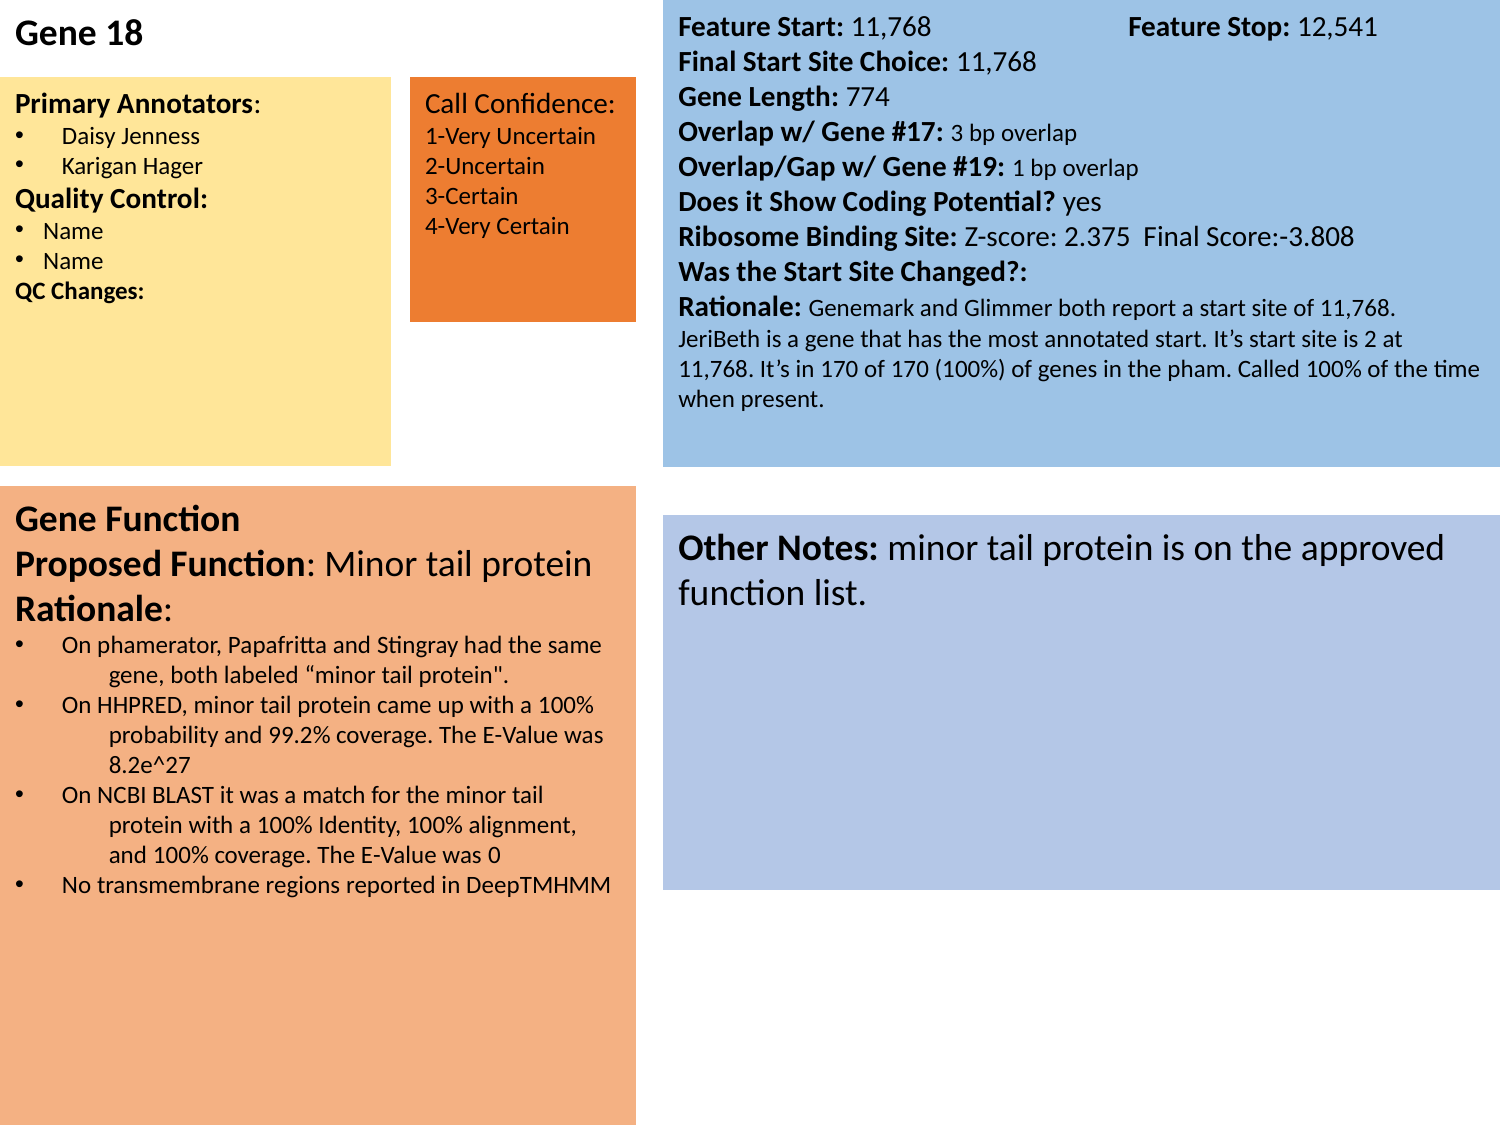

Gene 18
Feature Start: 11,768			Feature Stop: 12,541
Final Start Site Choice: 11,768
Gene Length: 774
Overlap w/ Gene #17: 3 bp overlap
Overlap/Gap w/ Gene #19: 1 bp overlap
Does it Show Coding Potential? yes
Ribosome Binding Site: Z-score: 2.375 Final Score:-3.808
Was the Start Site Changed?:
Rationale: Genemark and Glimmer both report a start site of 11,768. JeriBeth is a gene that has the most annotated start. It’s start site is 2 at 11,768. It’s in 170 of 170 (100%) of genes in the pham. Called 100% of the time when present.
Primary Annotators:
Daisy Jenness
Karigan Hager
Quality Control:
Name
Name
QC Changes:
Call Confidence:
1-Very Uncertain
2-Uncertain
3-Certain
4-Very Certain
Gene Function
Proposed Function: Minor tail protein
Rationale:
On phamerator, Papafritta and Stingray had the same gene, both labeled “minor tail protein".
On HHPRED, minor tail protein came up with a 100% probability and 99.2% coverage. The E-Value was 8.2e^27
On NCBI BLAST it was a match for the minor tail protein with a 100% Identity, 100% alignment, and 100% coverage. The E-Value was 0
No transmembrane regions reported in DeepTMHMM
Other Notes: minor tail protein is on the approved function list.